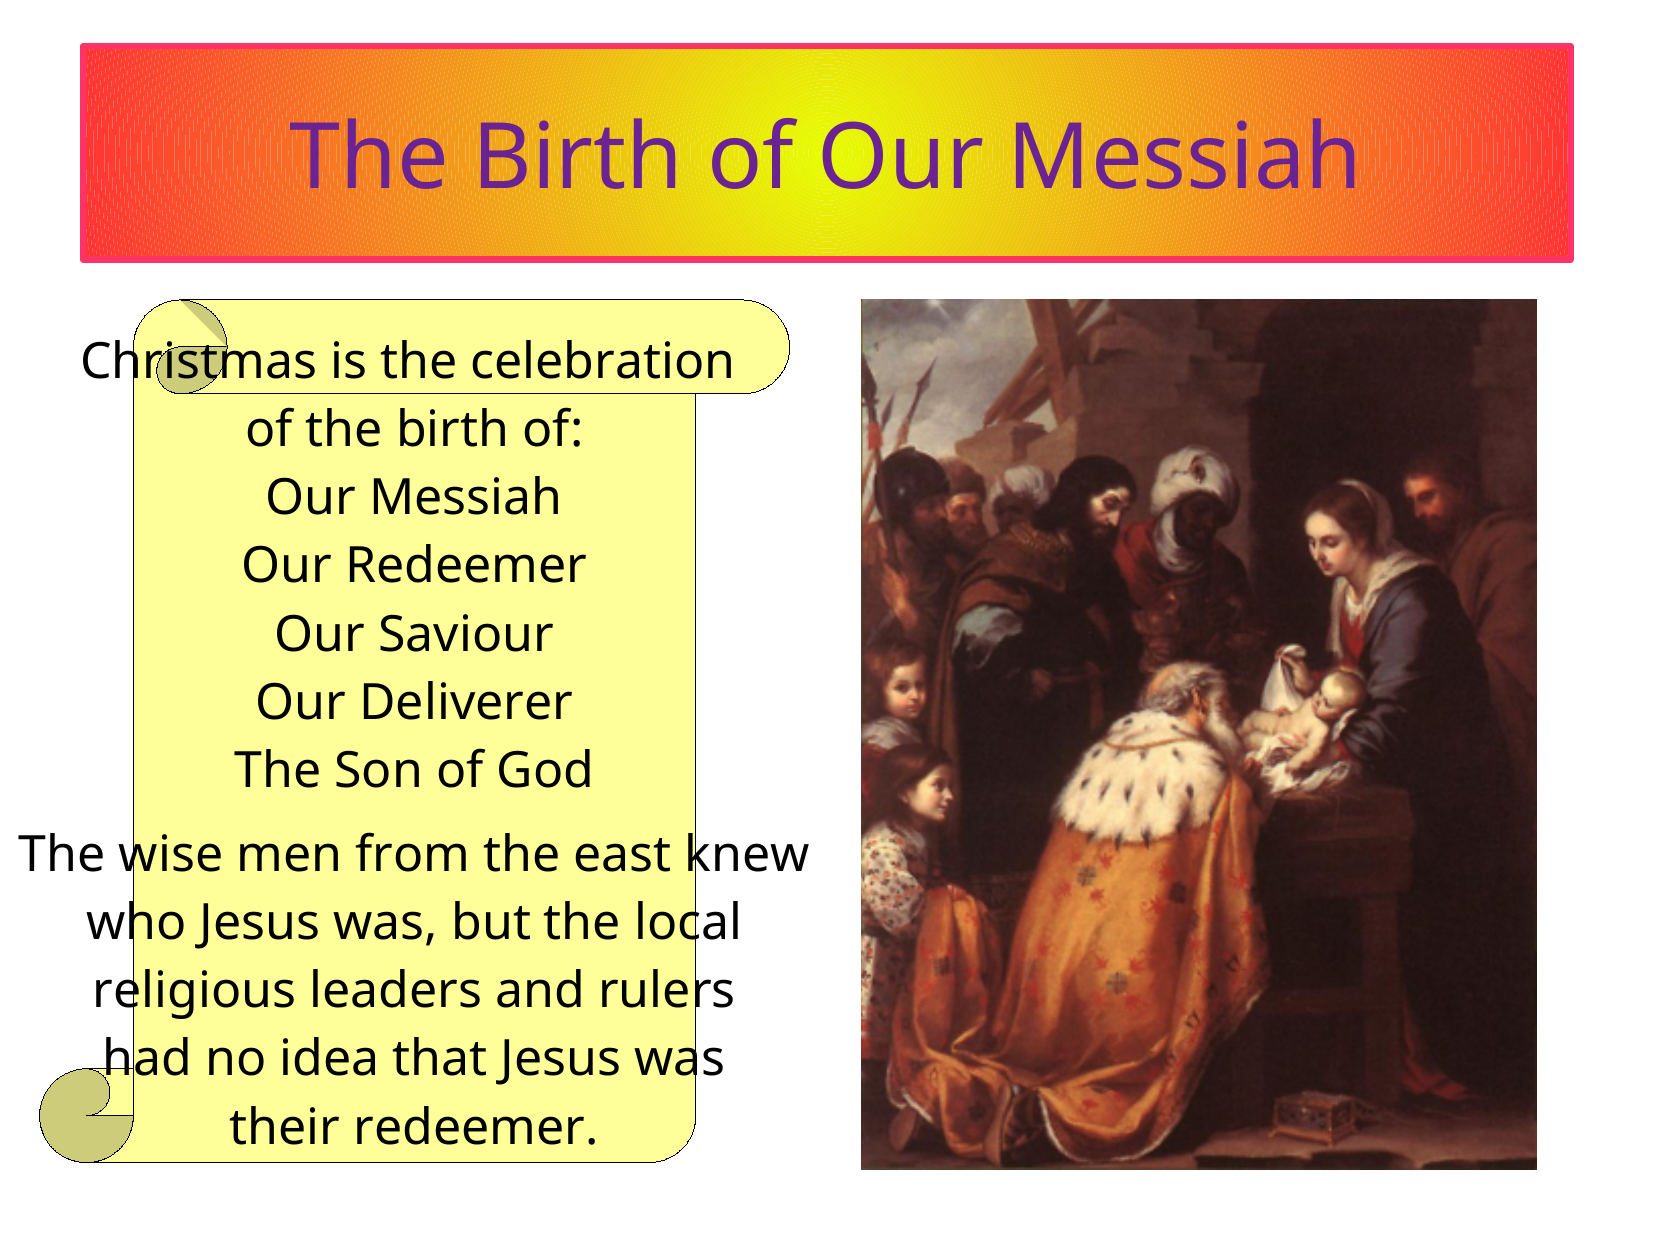

# The Birth of Our Messiah
Christmas is the celebration
of the birth of:
Our Messiah
Our Redeemer
Our Saviour
Our Deliverer
The Son of God
The wise men from the east knew
who Jesus was, but the local
religious leaders and rulers
had no idea that Jesus was
their redeemer.